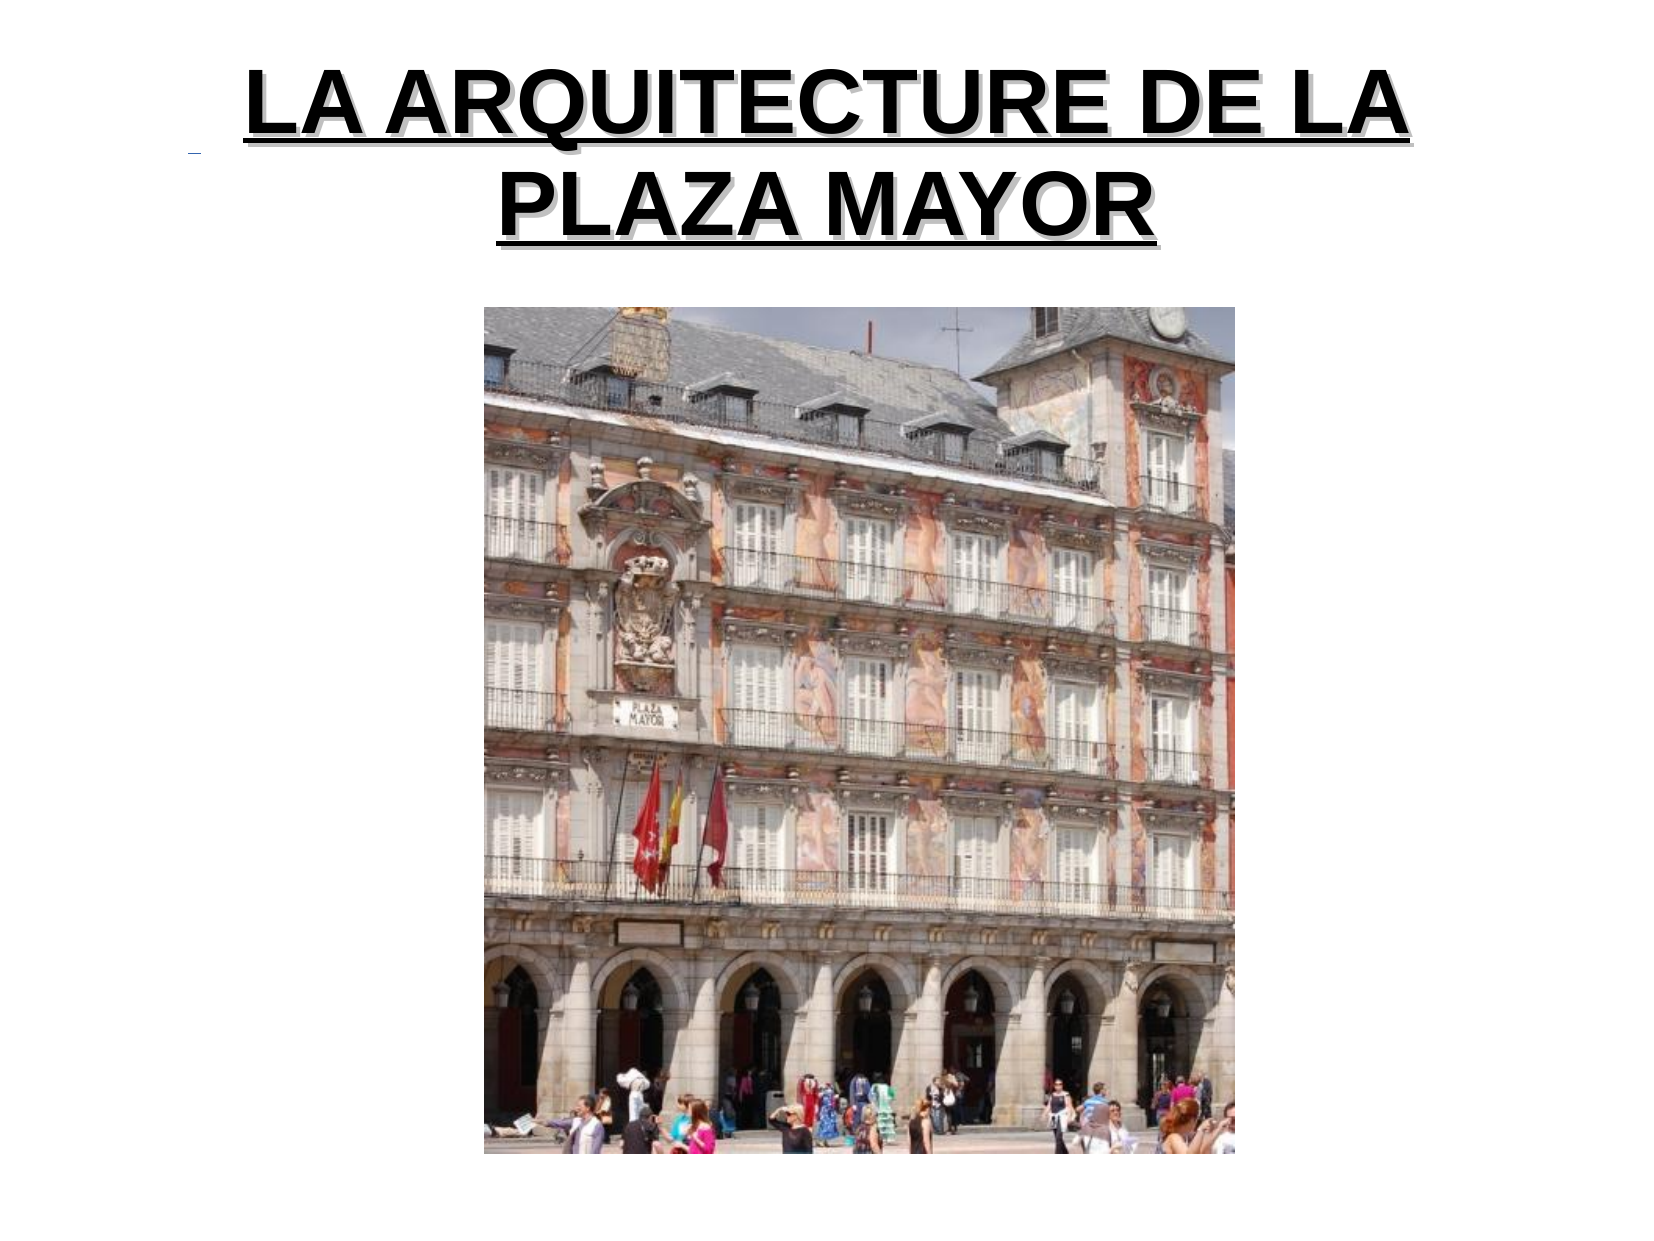

# LA ARQUITECTURE DE LA PLAZA MAYOR